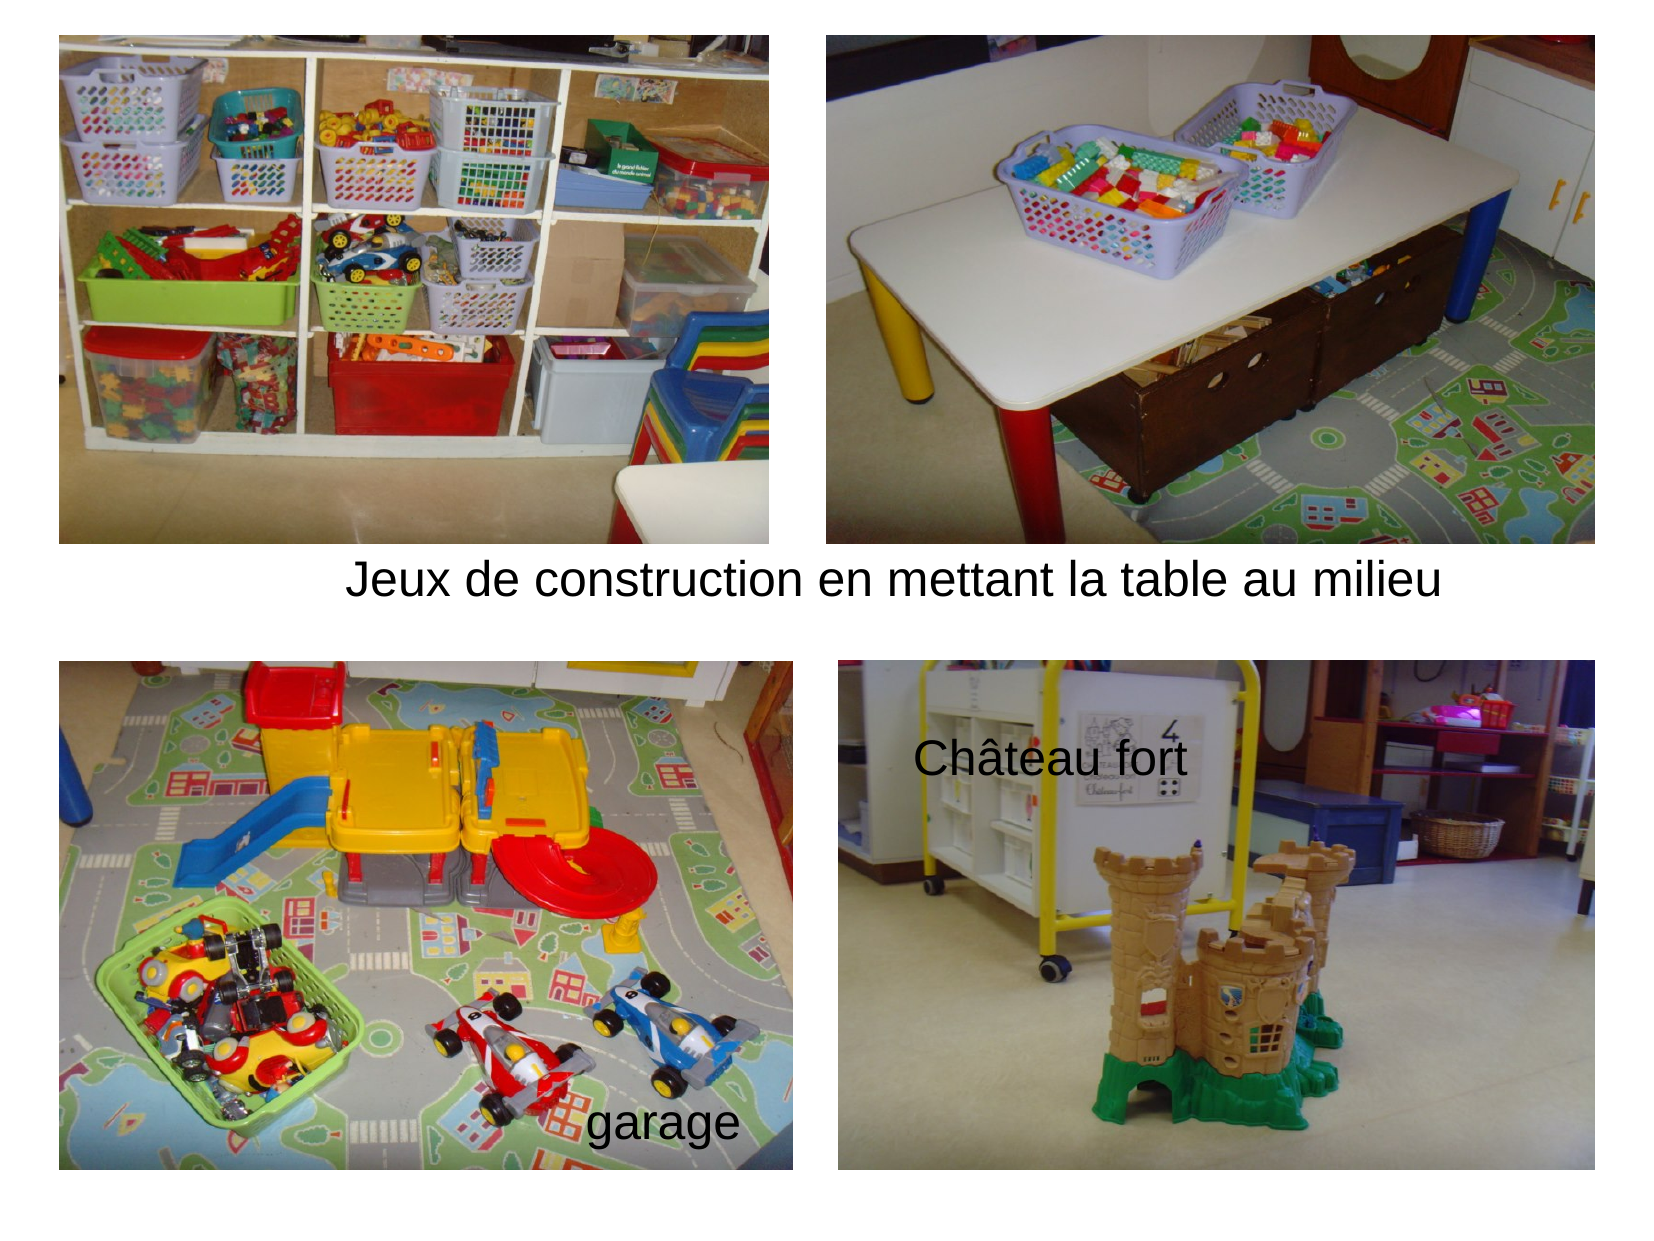

#
Jeux de construction en mettant la table au milieu
Château fort
garage